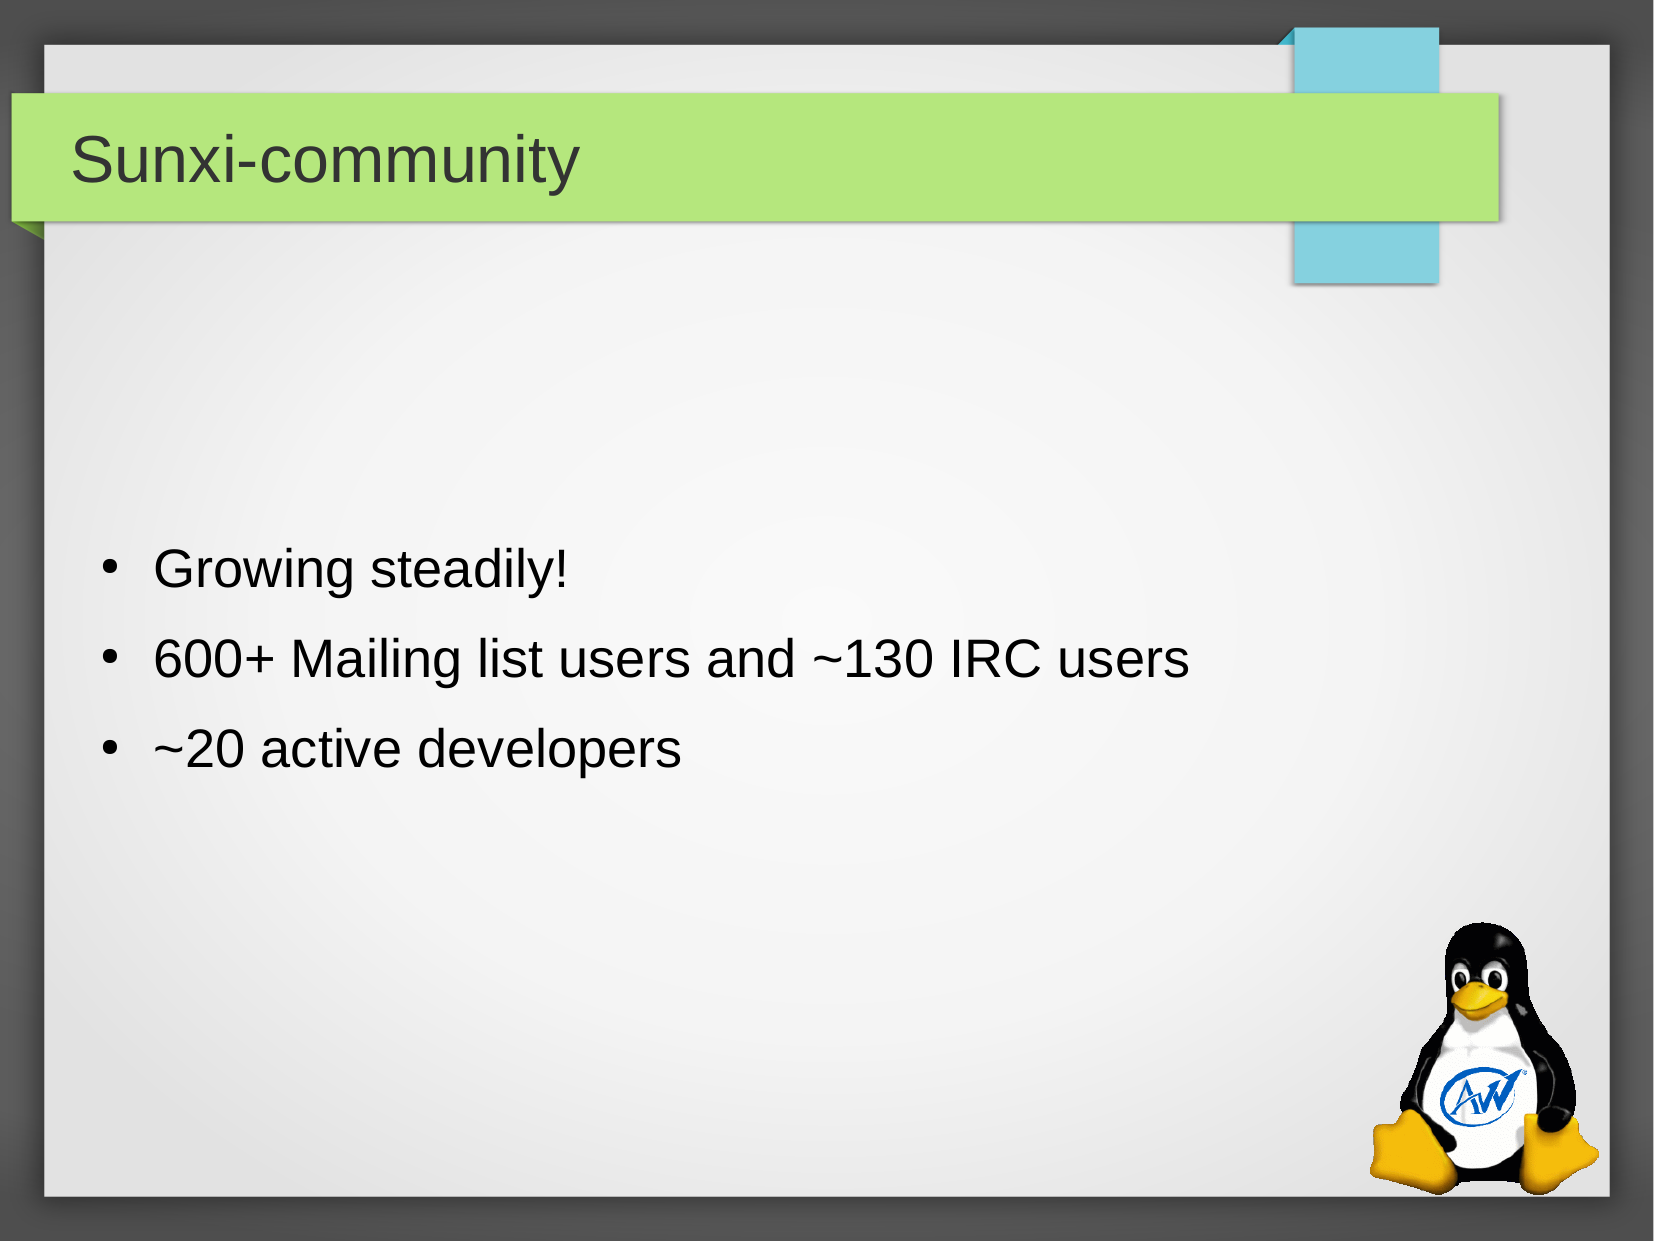

# Sunxi-community
Growing steadily!
600+ Mailing list users and ~130 IRC users
~20 active developers